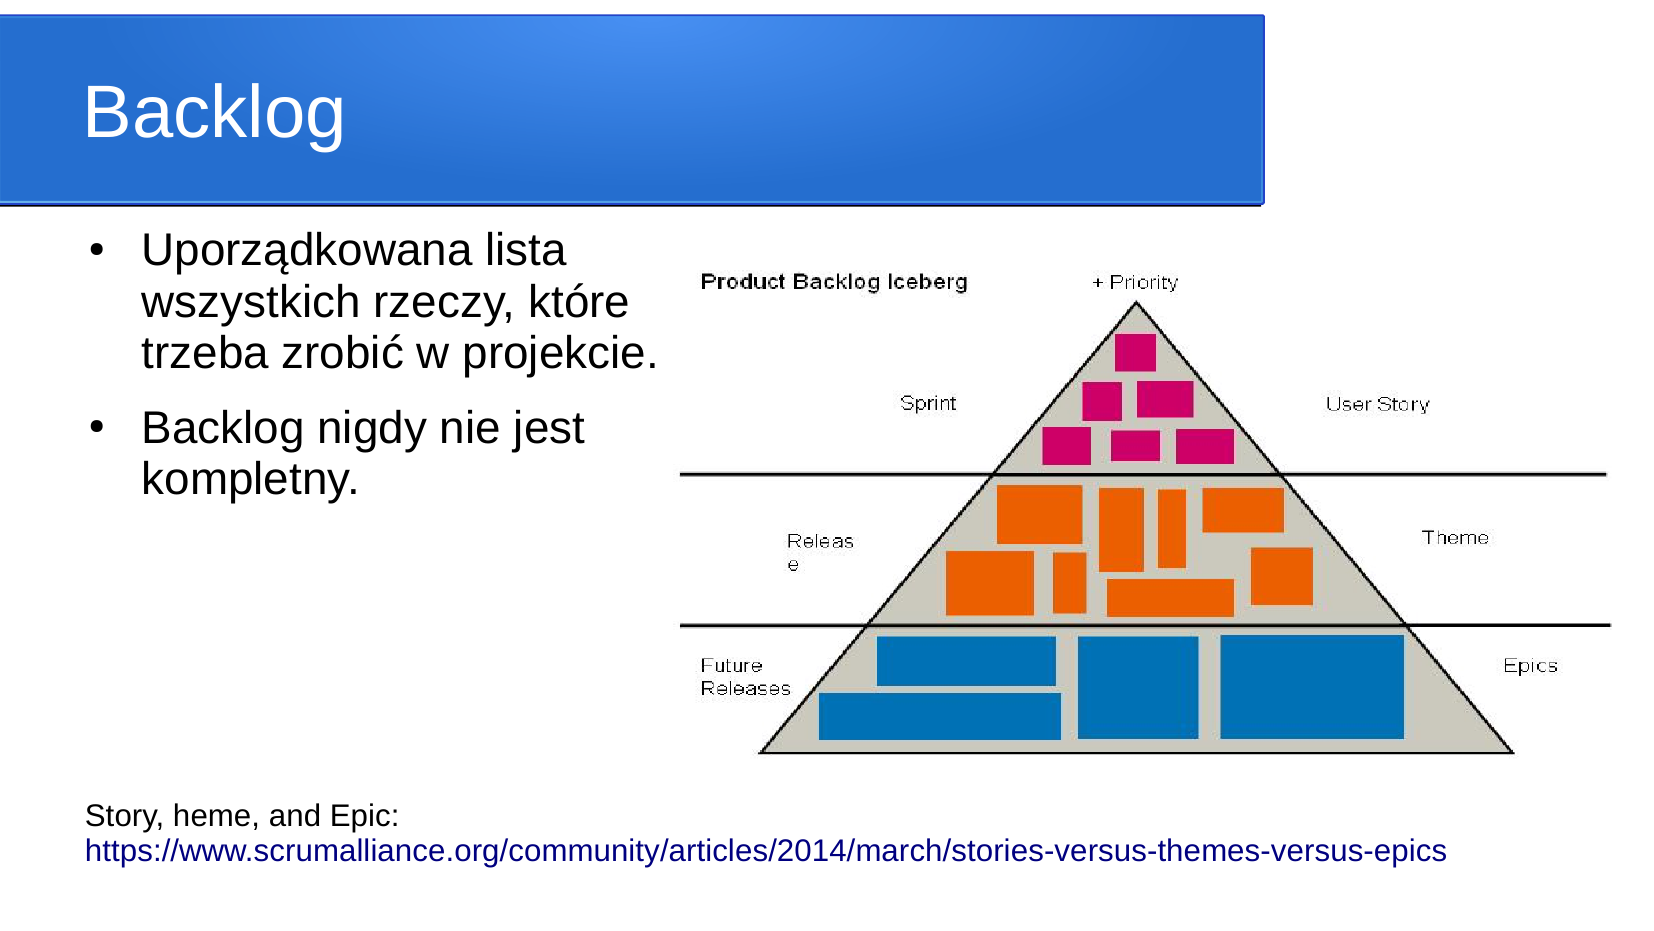

# Backlog
Uporządkowana lista wszystkich rzeczy, które trzeba zrobić w projekcie.
Backlog nigdy nie jest kompletny.
Story, heme, and Epic:
https://www.scrumalliance.org/community/articles/2014/march/stories-versus-themes-versus-epics